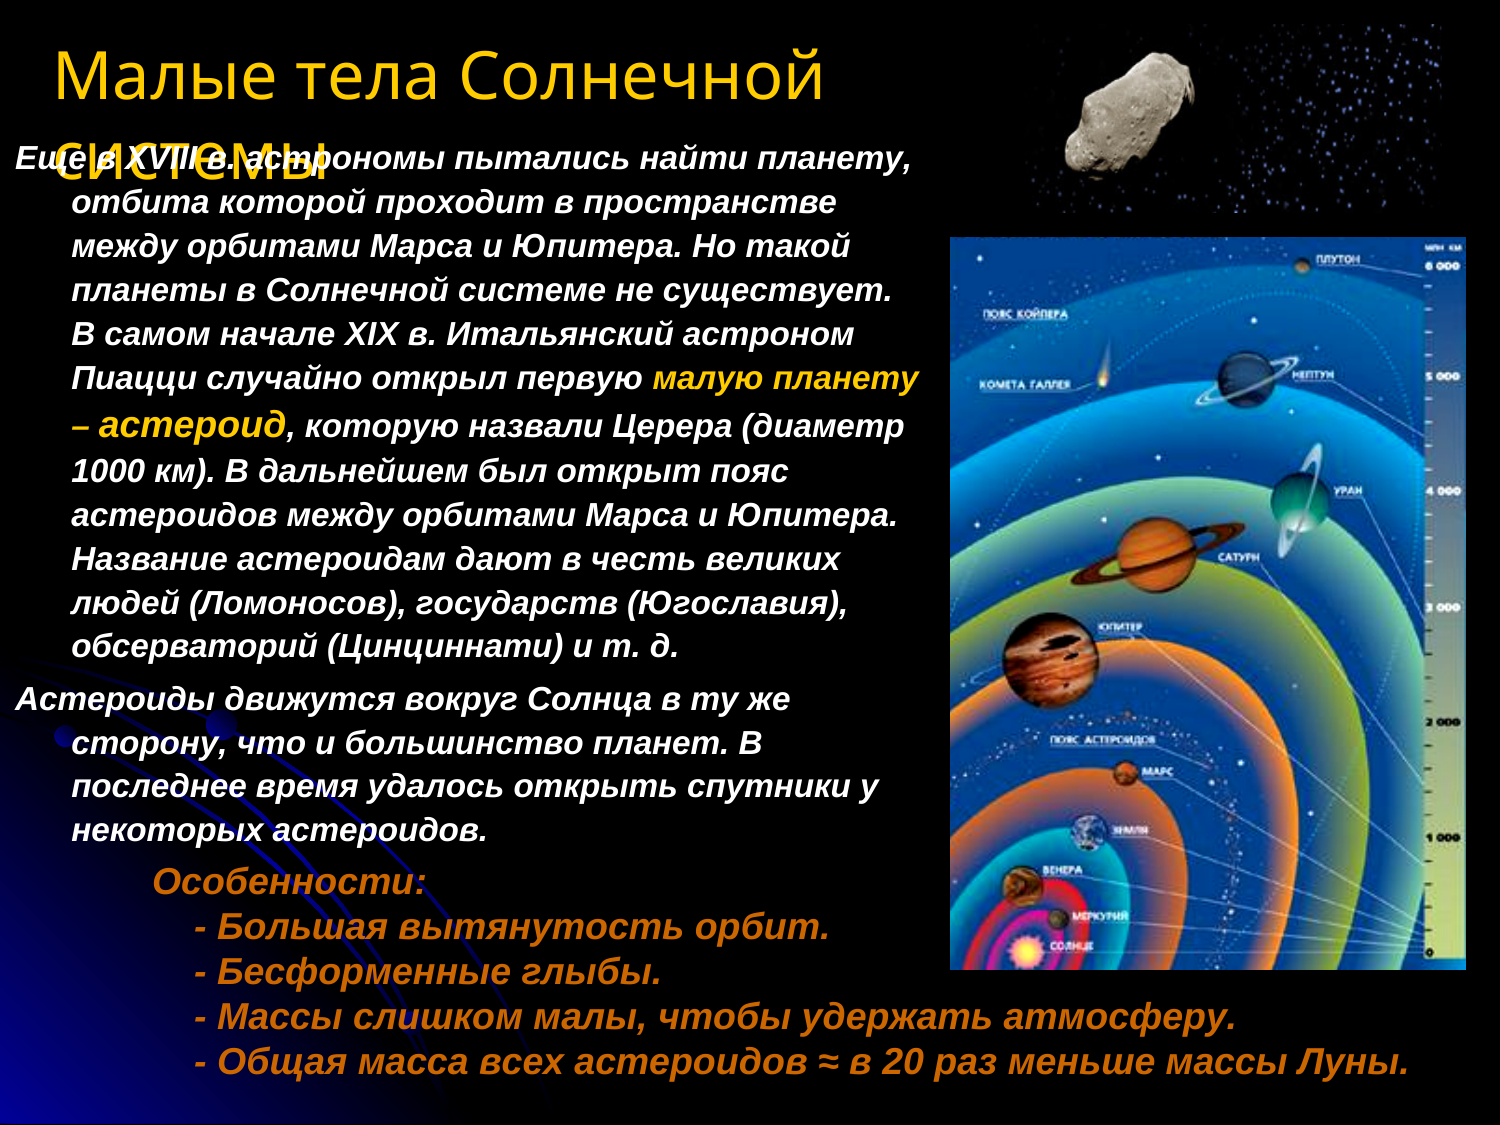

Малые тела Солнечной системы
Еще в XVIII в. астрономы пытались найти планету, отбита которой проходит в пространстве между орбитами Марса и Юпитера. Но такой планеты в Солнечной системе не существует. В самом начале XIX в. Итальянский астроном Пиацци случайно открыл первую малую планету – астероид, которую назвали Церера (диаметр 1000 км). В дальнейшем был открыт пояс астероидов между орбитами Марса и Юпитера. Название астероидам дают в честь великих людей (Ломоносов), государств (Югославия), обсерваторий (Цинциннати) и т. д.
Астероиды движутся вокруг Солнца в ту же сторону, что и большинство планет. В последнее время удалось открыть спутники у некоторых астероидов.
Особенности:
 - Большая вытянутость орбит.
 - Бесформенные глыбы.
 - Массы слишком малы, чтобы удержать атмосферу.
 - Общая масса всех астероидов ≈ в 20 раз меньше массы Луны.